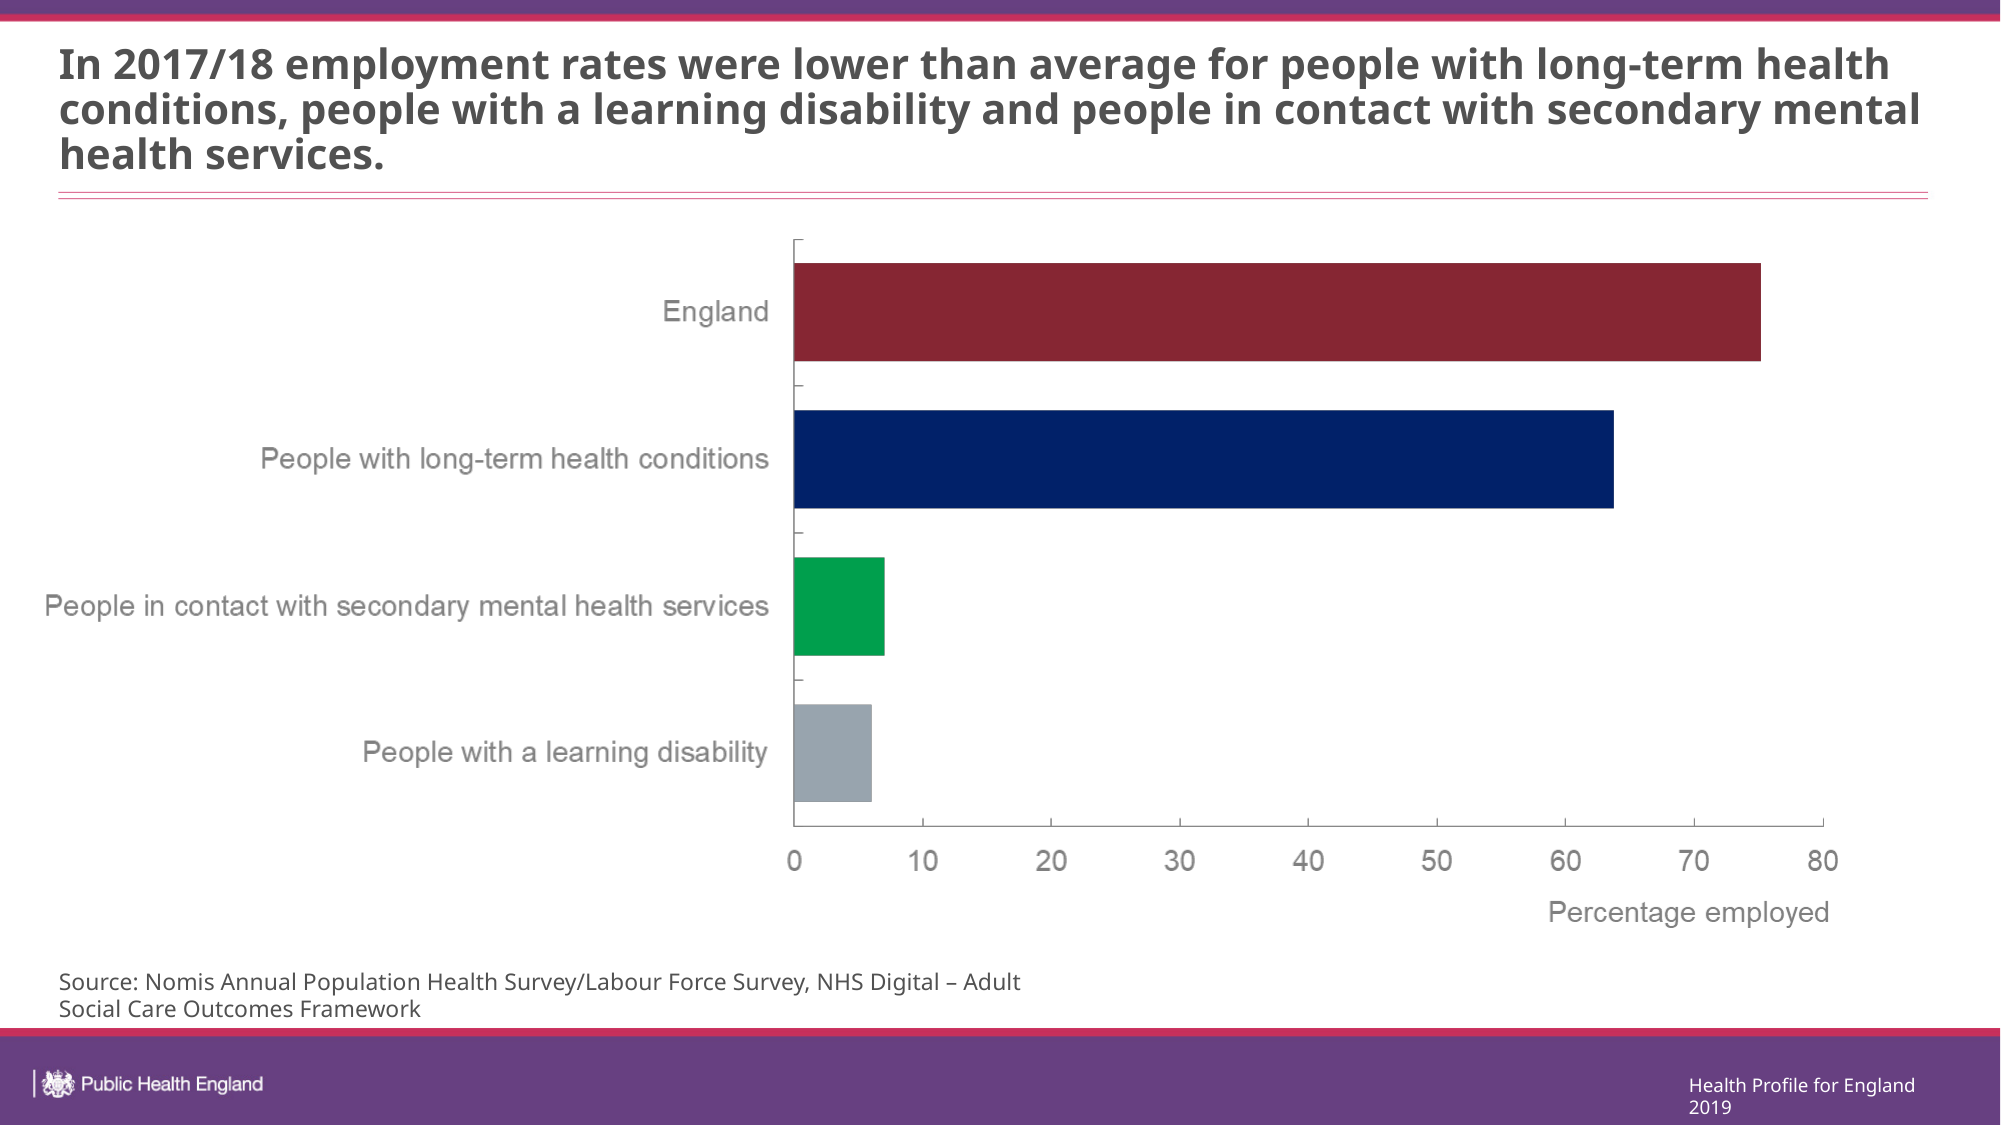

# In 2017/18 employment rates were lower than average for people with long-term health conditions, people with a learning disability and people in contact with secondary mental health services.
Source: Nomis Annual Population Health Survey/Labour Force Survey, NHS Digital – Adult Social Care Outcomes Framework
Health Profile for England 2019